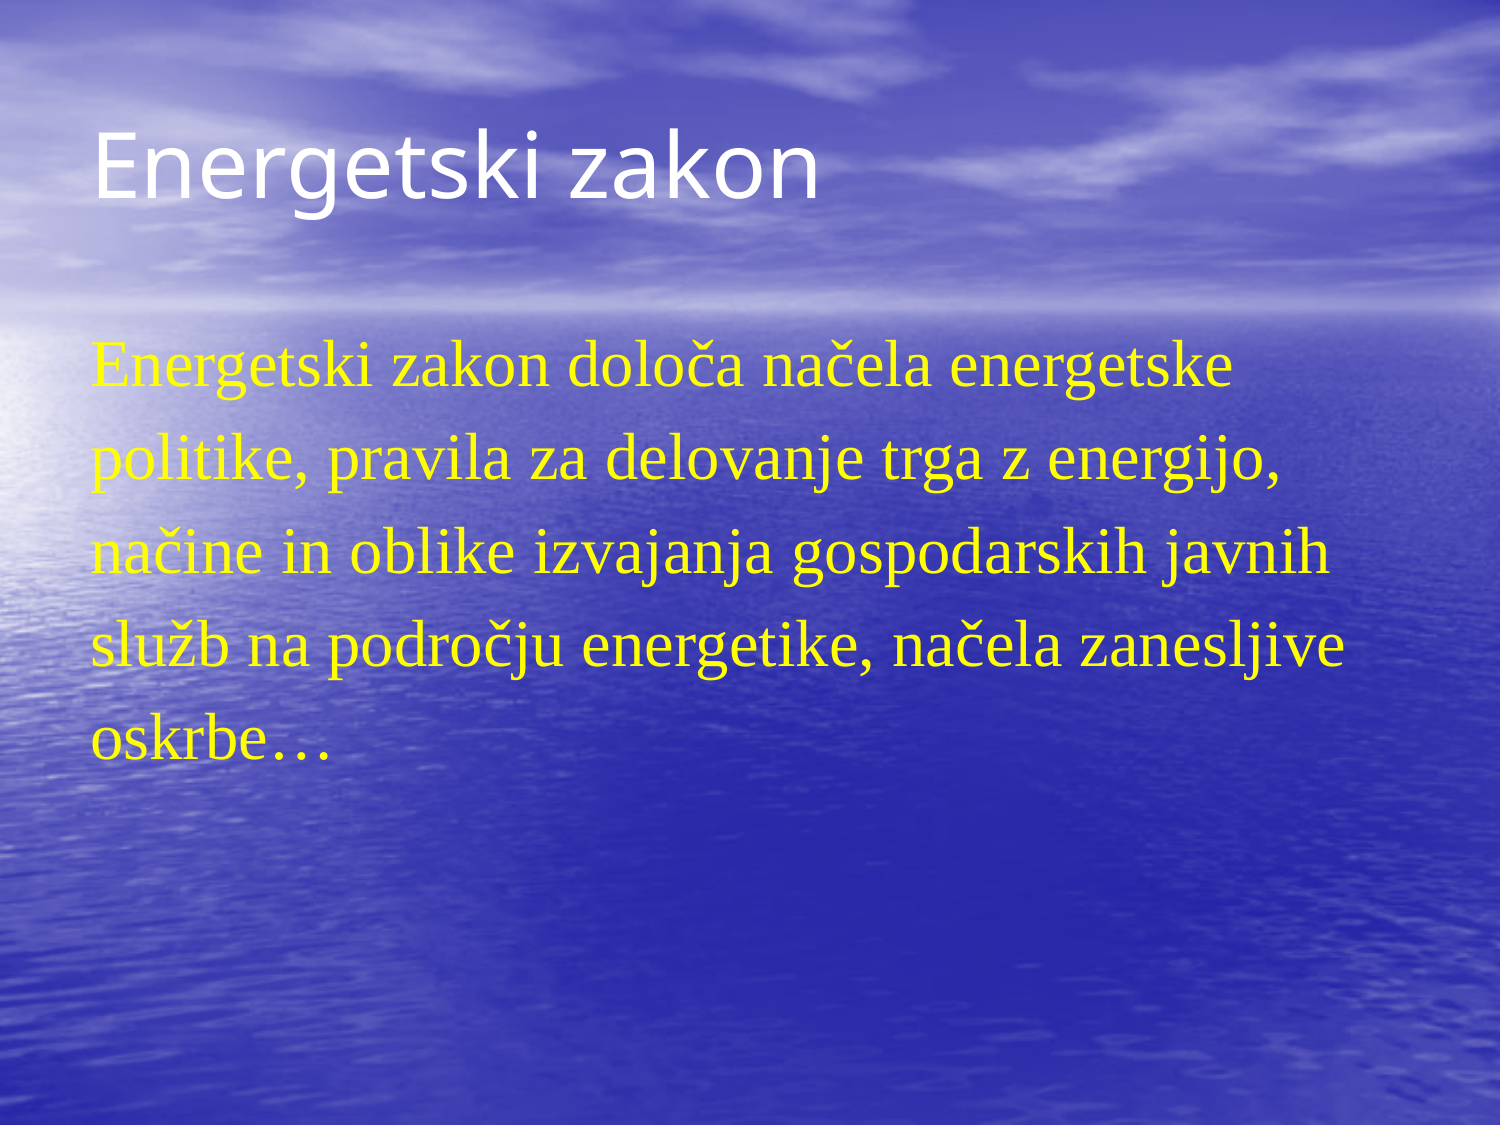

# Energetski zakon
Energetski zakon določa načela energetske
politike, pravila za delovanje trga z energijo,
načine in oblike izvajanja gospodarskih javnih
služb na področju energetike, načela zanesljive
oskrbe…